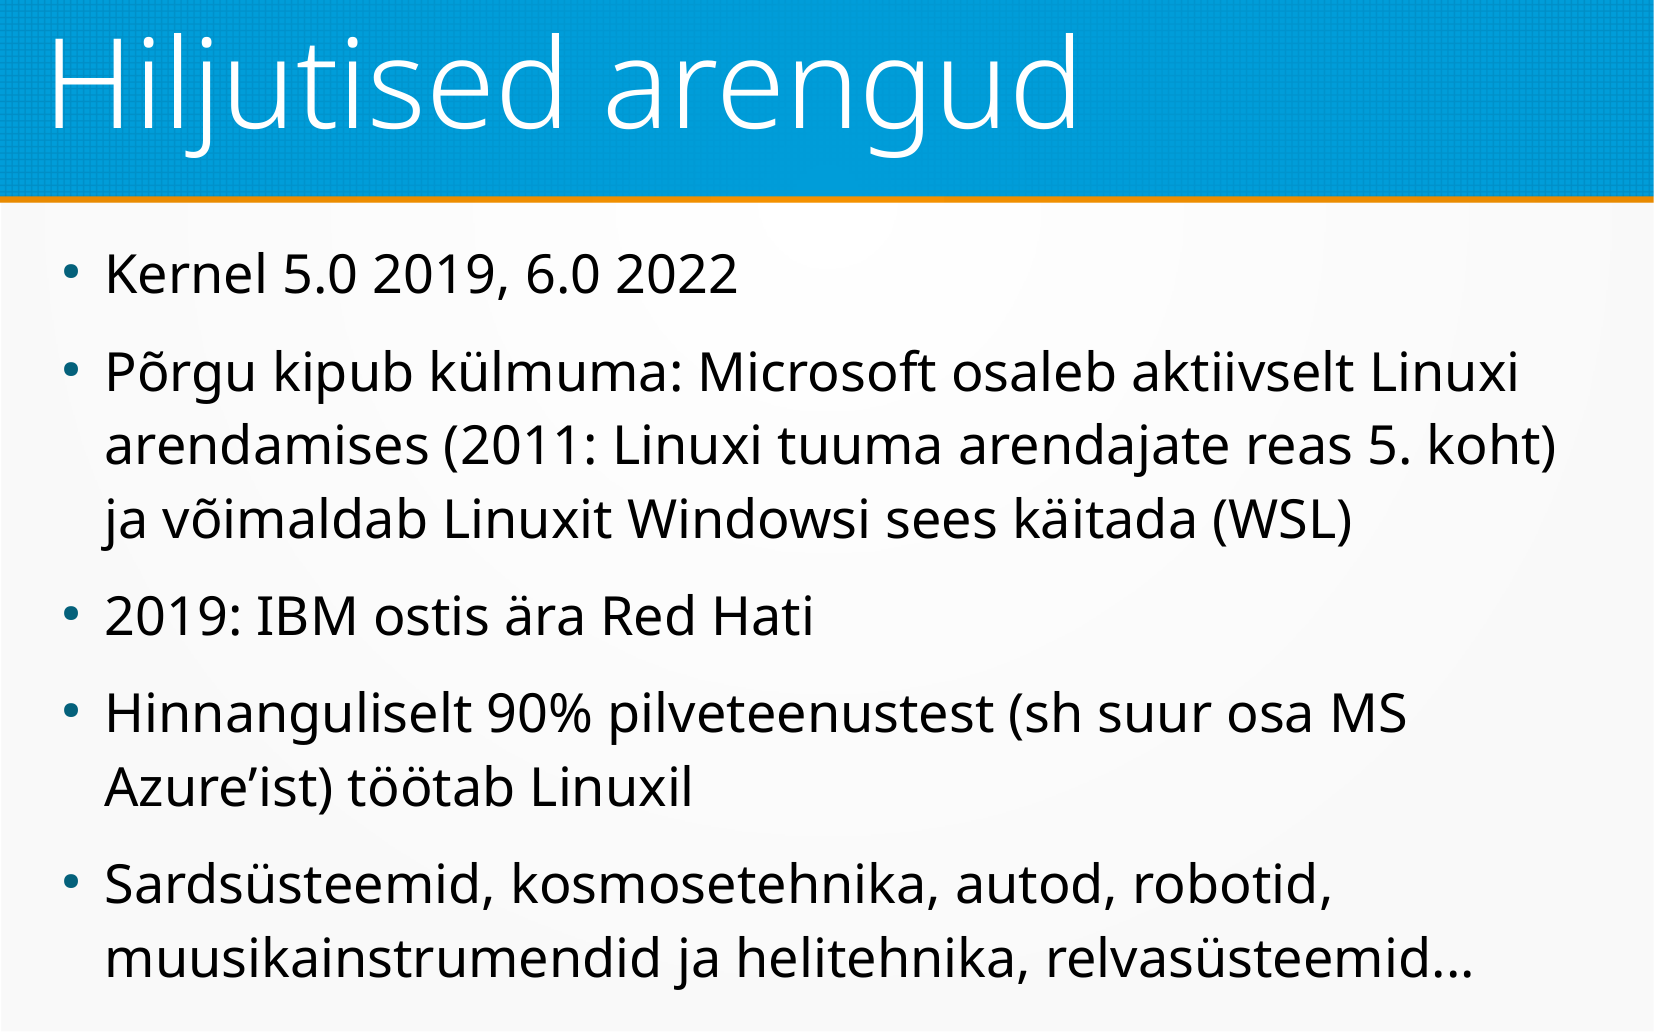

# Hiljutised arengud
Kernel 5.0 2019, 6.0 2022
Põrgu kipub külmuma: Microsoft osaleb aktiivselt Linuxi arendamises (2011: Linuxi tuuma arendajate reas 5. koht) ja võimaldab Linuxit Windowsi sees käitada (WSL)
2019: IBM ostis ära Red Hati
Hinnanguliselt 90% pilveteenustest (sh suur osa MS Azure’ist) töötab Linuxil
Sardsüsteemid, kosmosetehnika, autod, robotid, muusikainstrumendid ja helitehnika, relvasüsteemid...